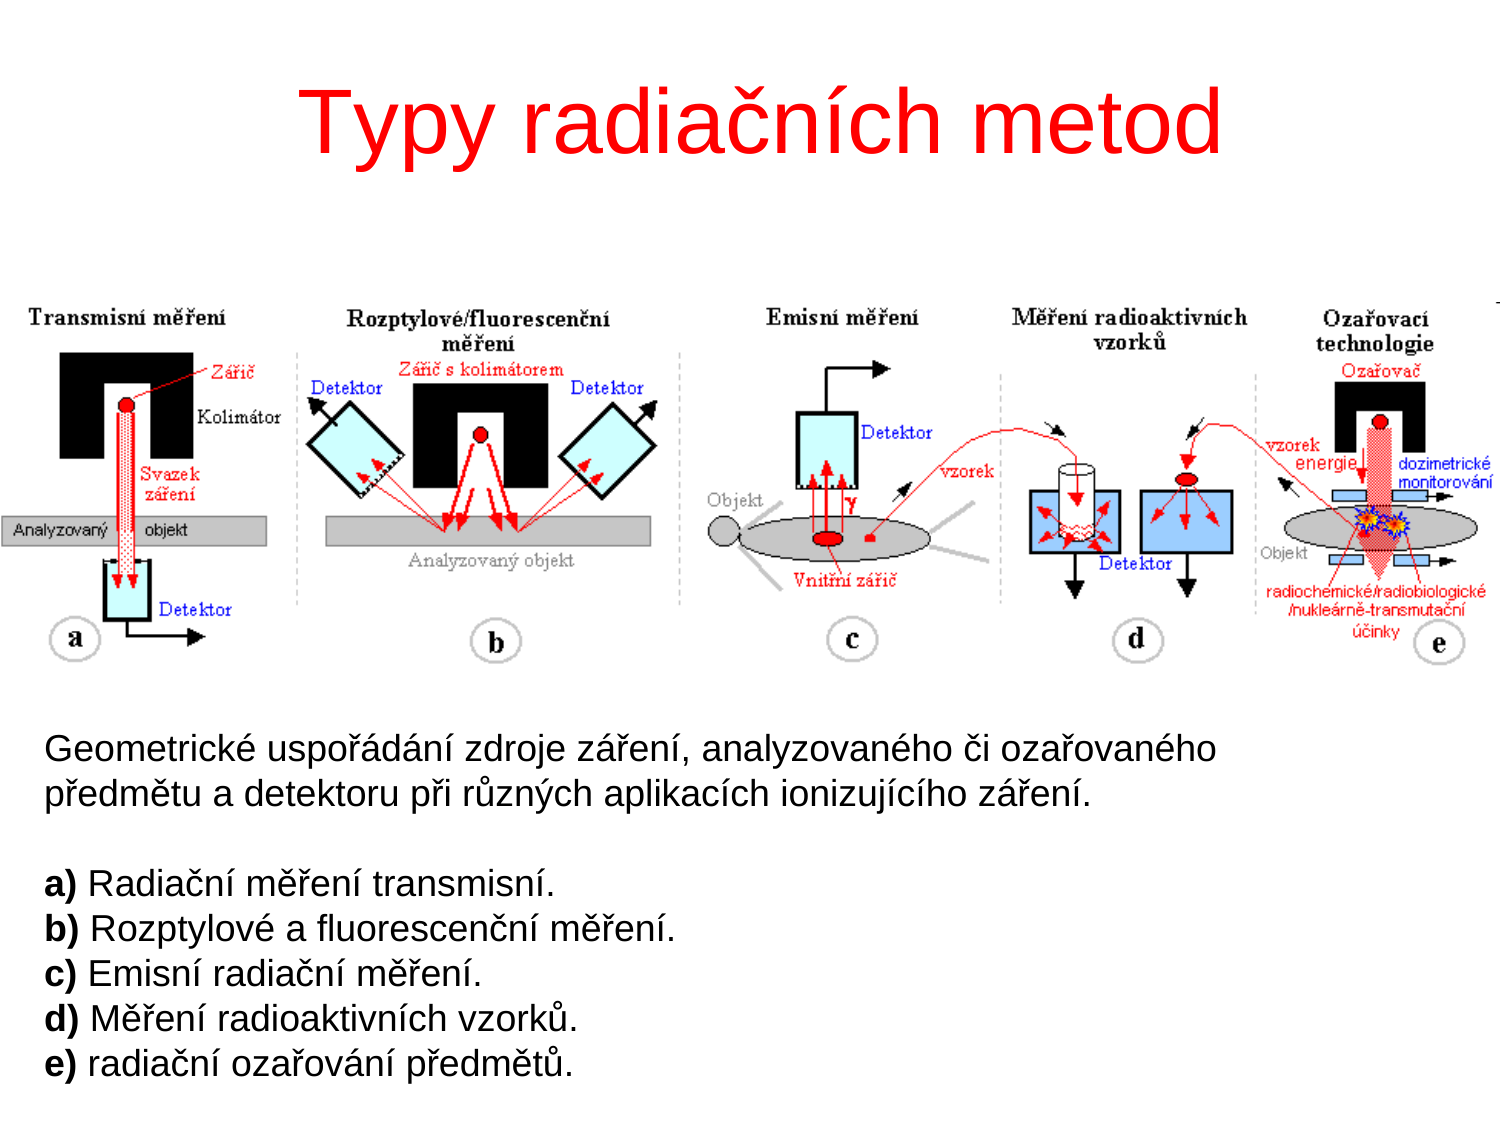

Typy radiačních metod
Geometrické uspořádání zdroje záření, analyzovaného či ozařovaného předmětu a detektoru při různých aplikacích ionizujícího záření.
a) Radiační měření transmisní.
b) Rozptylové a fluorescenční měření.
c) Emisní radiační měření.
d) Měření radioaktivních vzorků.
e) radiační ozařování předmětů.